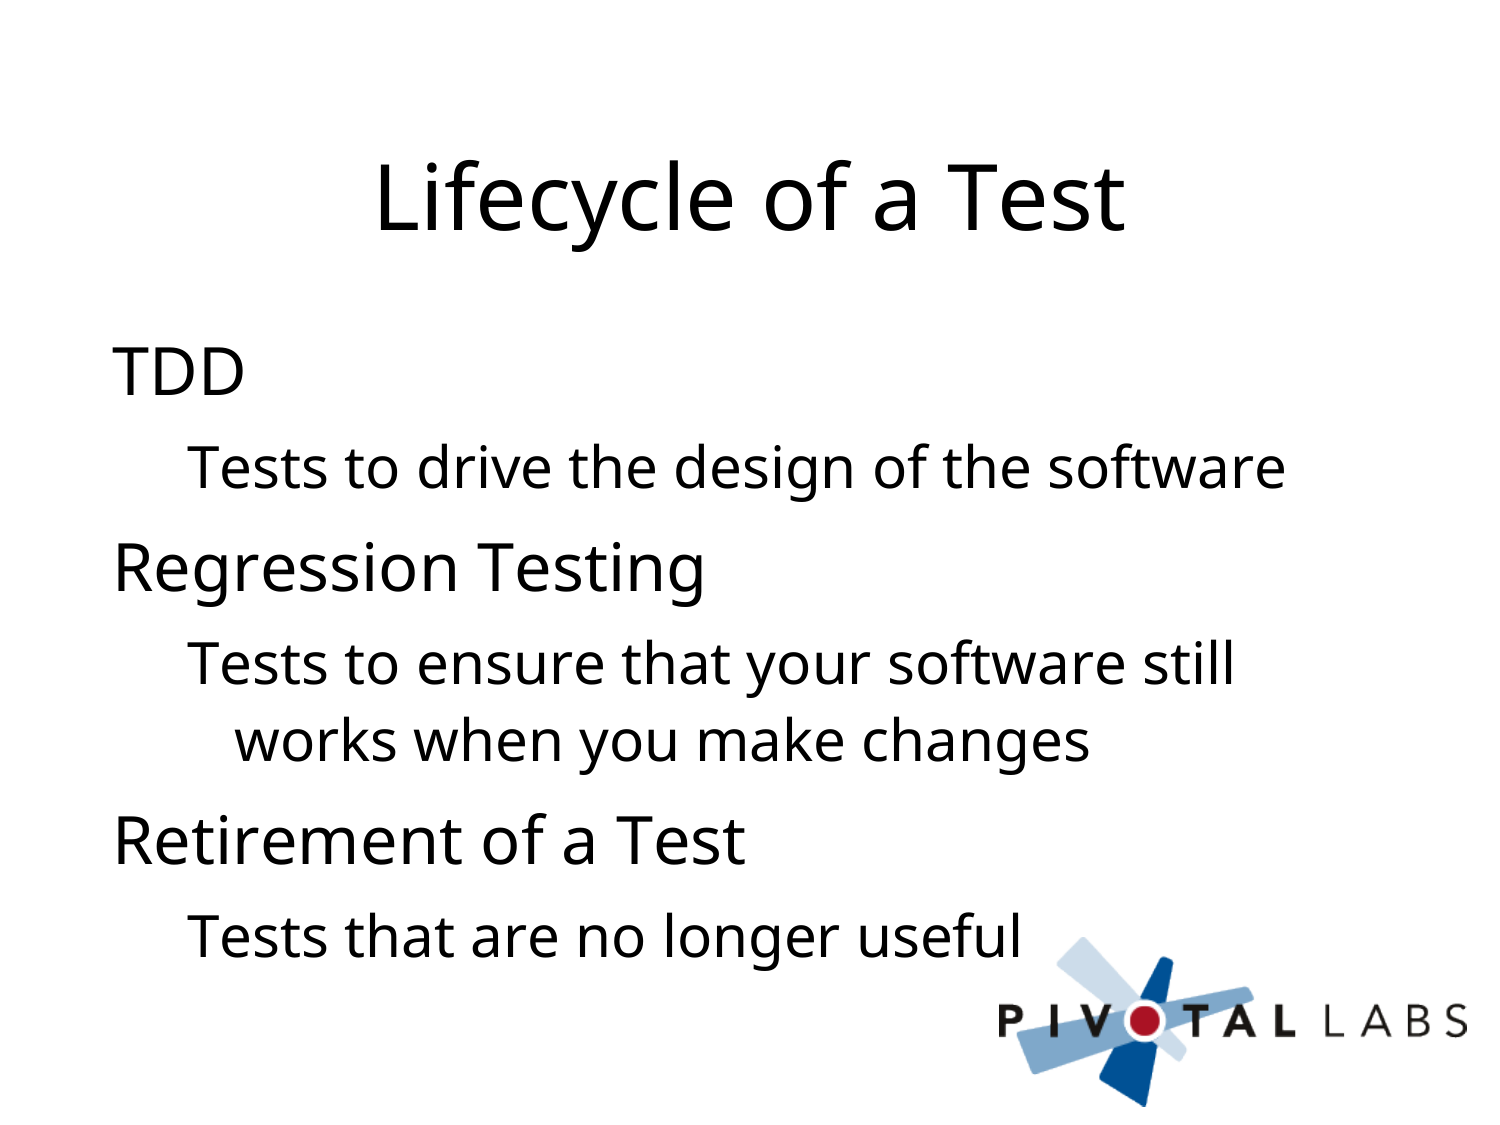

# Lifecycle of a Test
TDD
Tests to drive the design of the software
Regression Testing
Tests to ensure that your software still works when you make changes
Retirement of a Test
Tests that are no longer useful